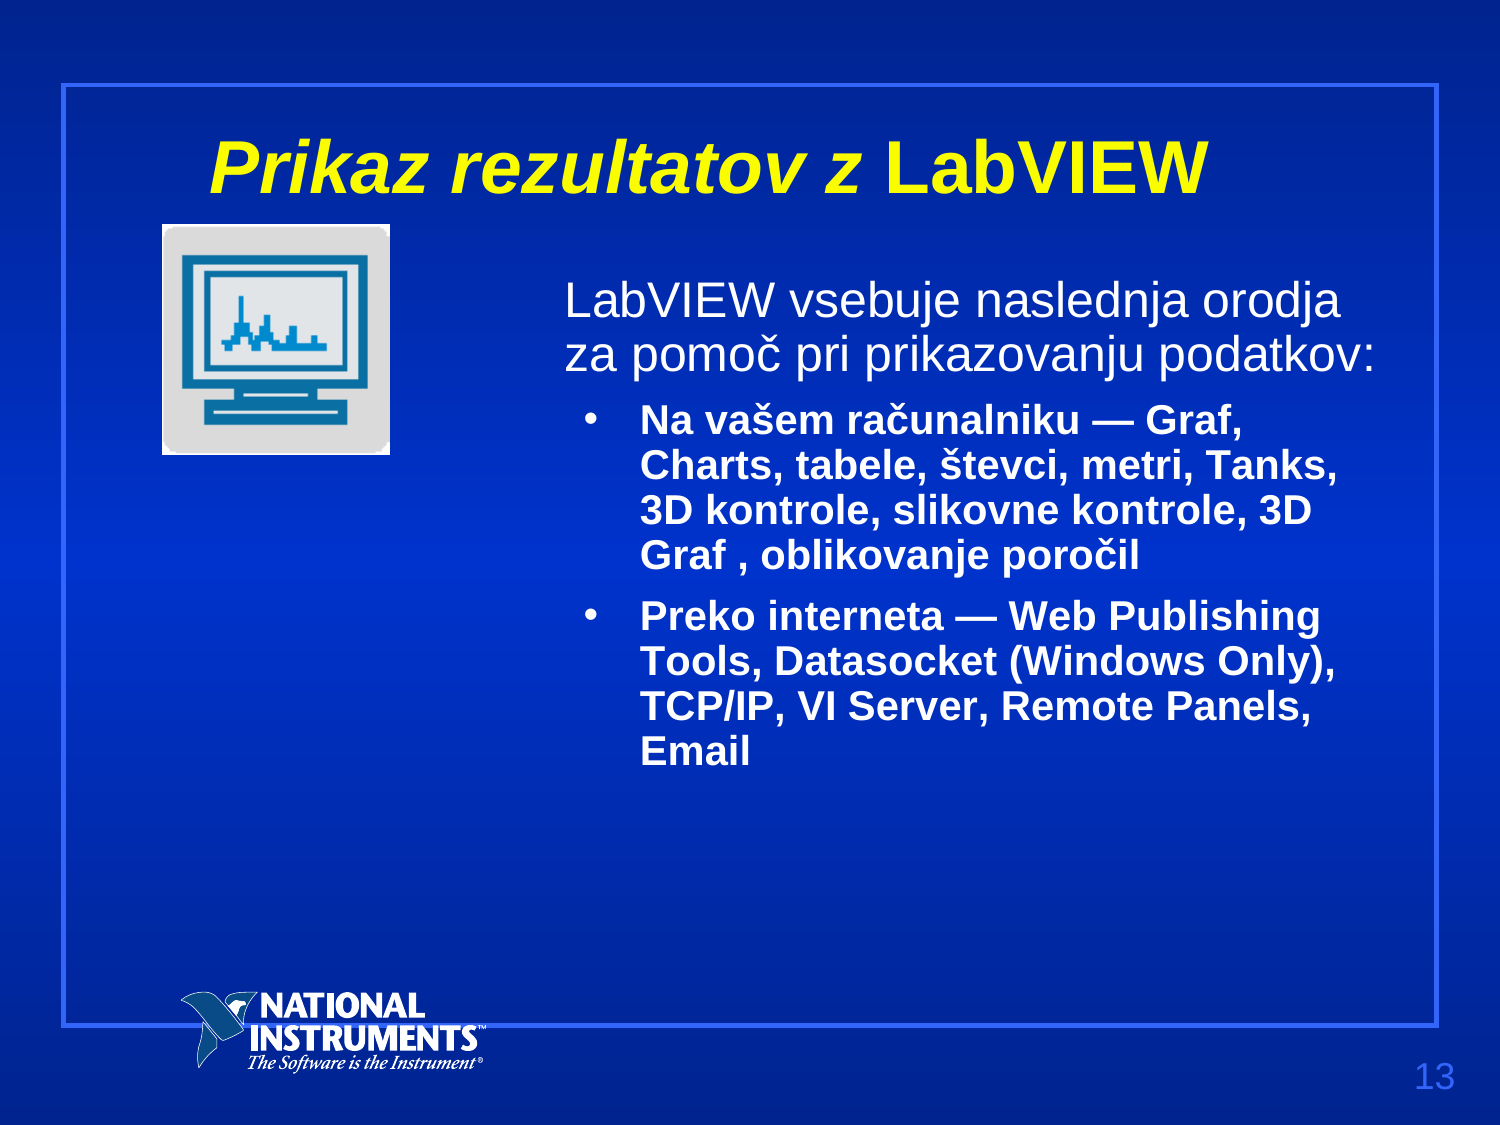

# Prikaz rezultatov z LabVIEW
LabVIEW vsebuje naslednja orodja za pomoč pri prikazovanju podatkov:
Na vašem računalniku — Graf, Charts, tabele, števci, metri, Tanks, 3D kontrole, slikovne kontrole, 3D Graf , oblikovanje poročil
Preko interneta — Web Publishing Tools, Datasocket (Windows Only), TCP/IP, VI Server, Remote Panels, Email